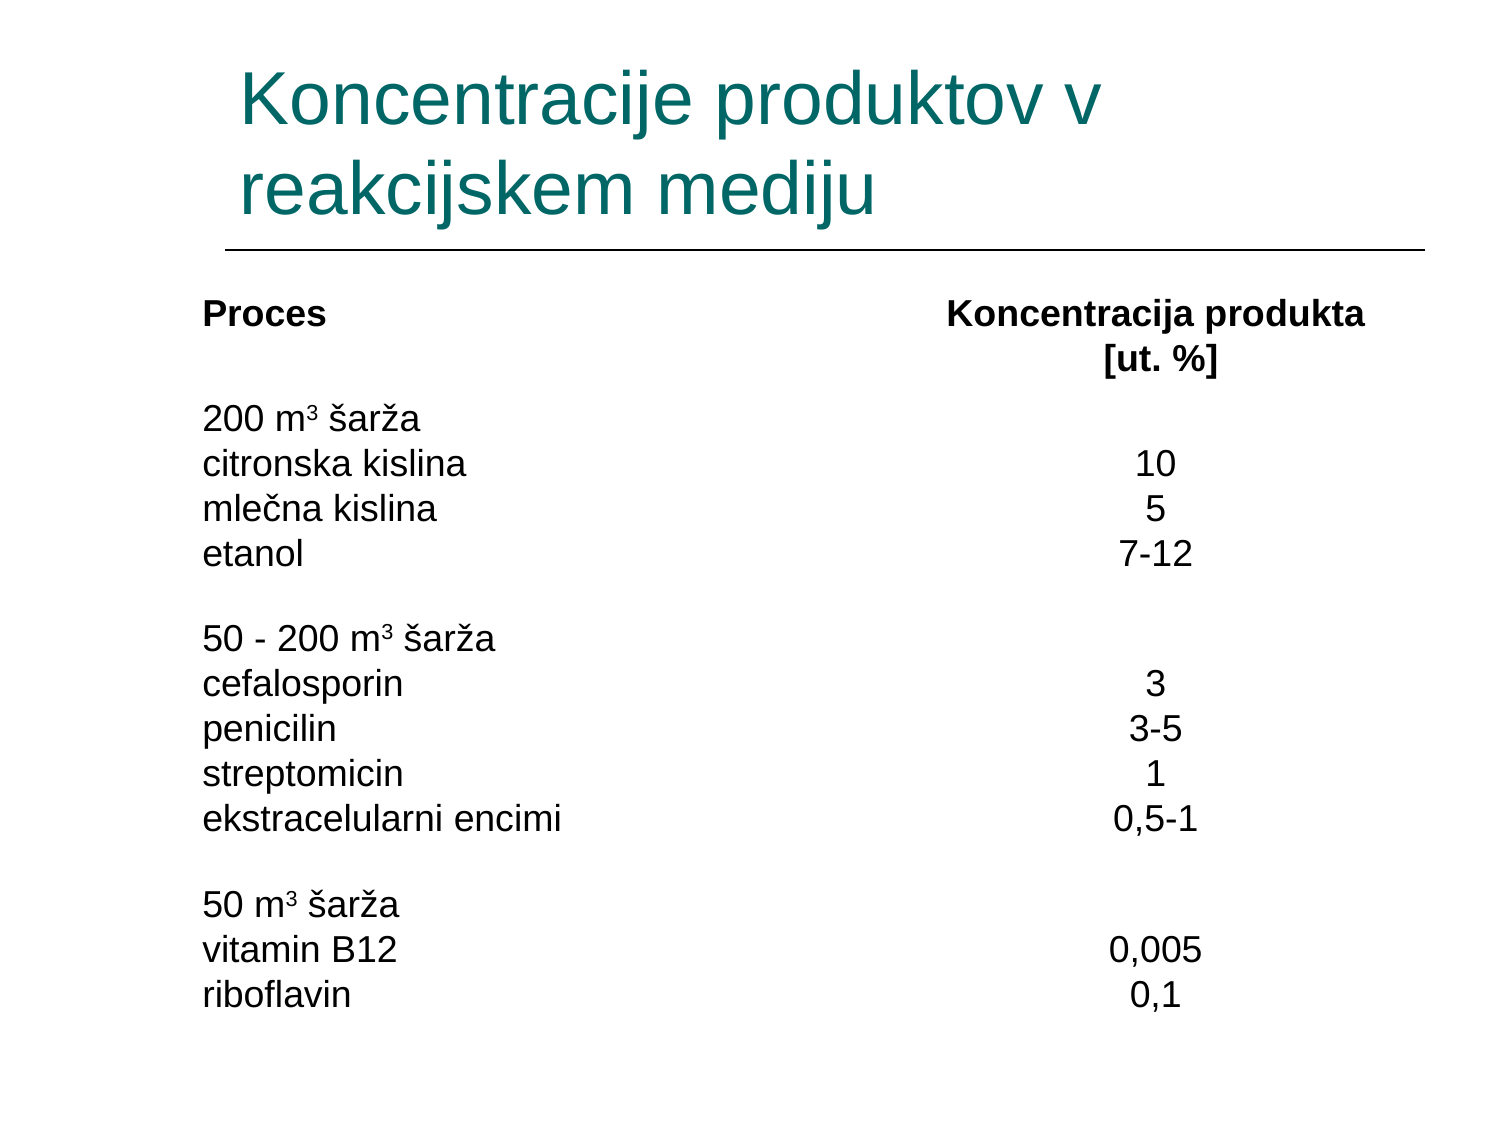

# Koncentracije produktov v reakcijskem mediju
| Proces | Koncentracija produkta [ut. %] |
| --- | --- |
| 200 m3 šarža citronska kislina mlečna kislina etanol | 10 5 7-12 |
| 50 - 200 m3 šarža cefalosporin penicilin streptomicin ekstracelularni encimi | 3 3-5 1 0,5-1 |
| 50 m3 šarža vitamin B12 riboflavin | 0,005 0,1 |